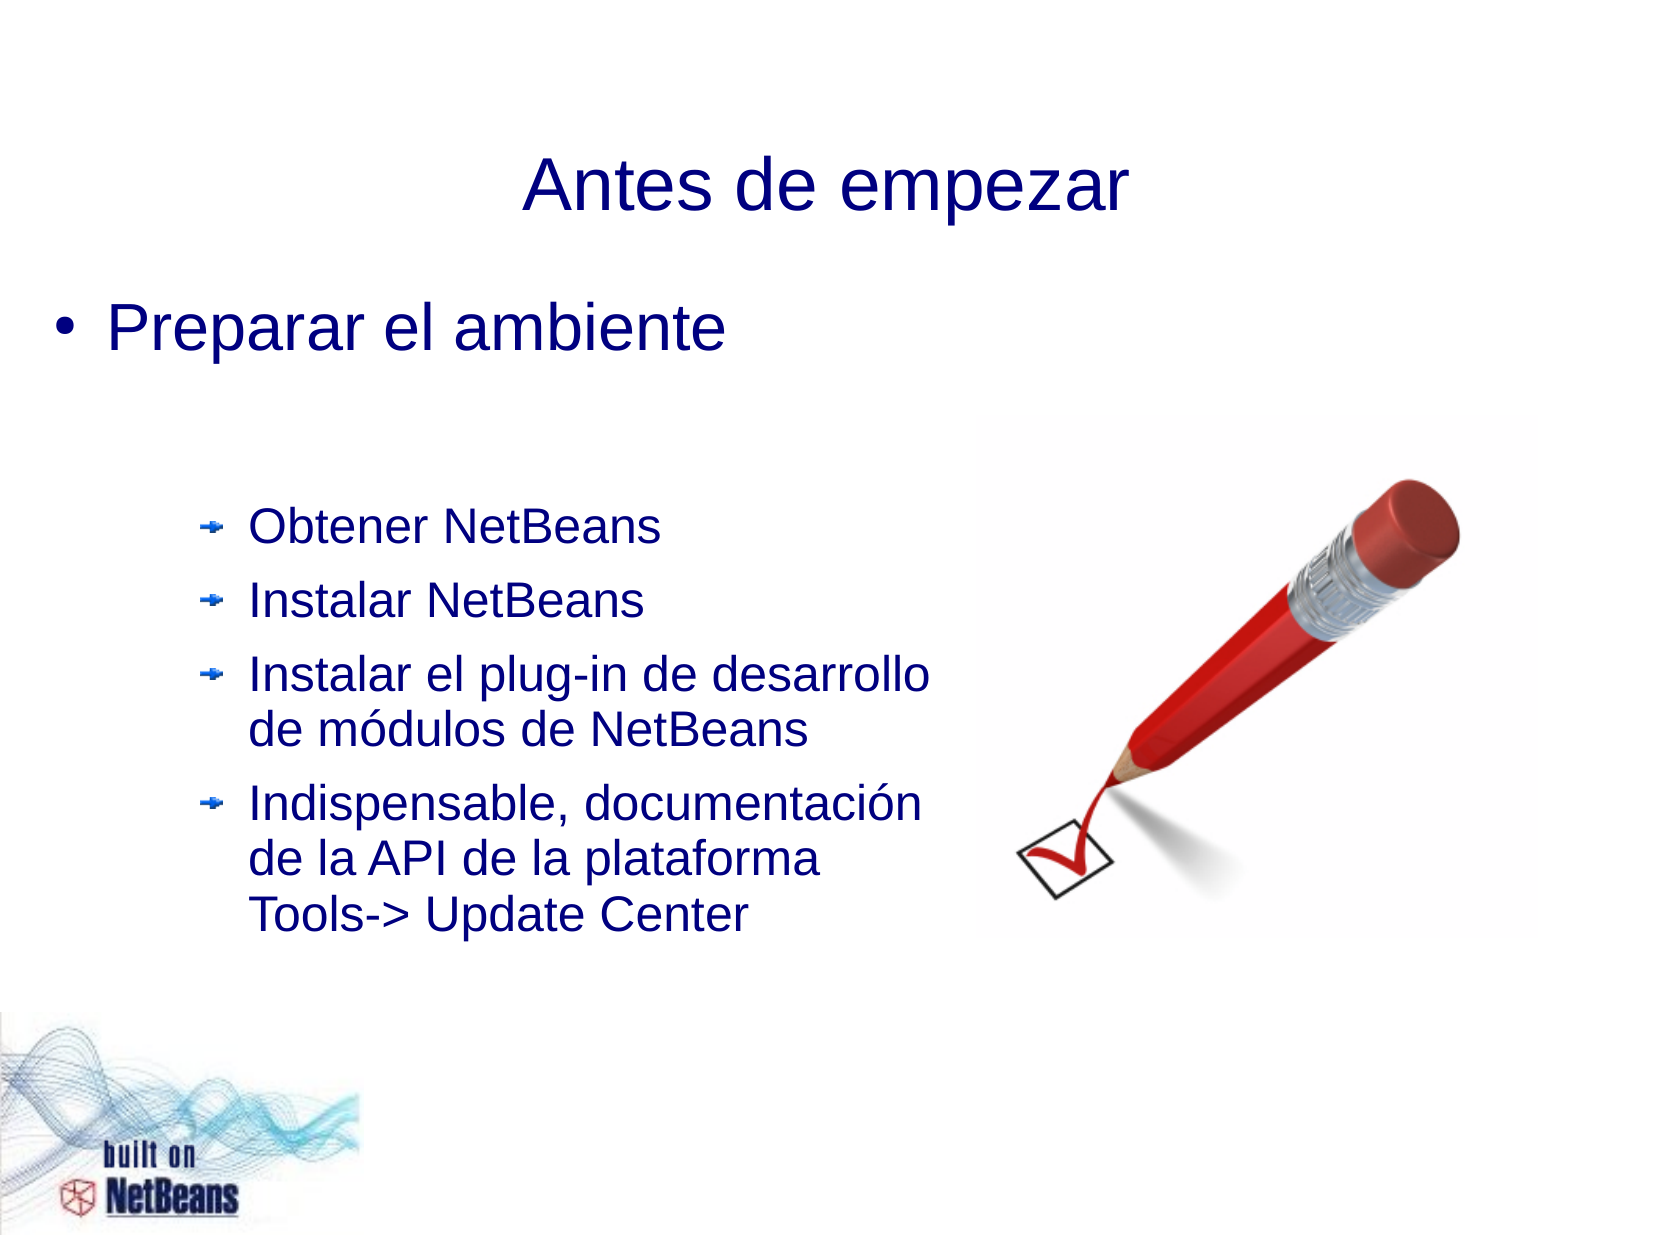

# Antes de empezar
Preparar el ambiente
Obtener NetBeans
Instalar NetBeans
Instalar el plug-in de desarrollo de módulos de NetBeans
Indispensable, documentación de la API de la plataforma Tools-> Update Center